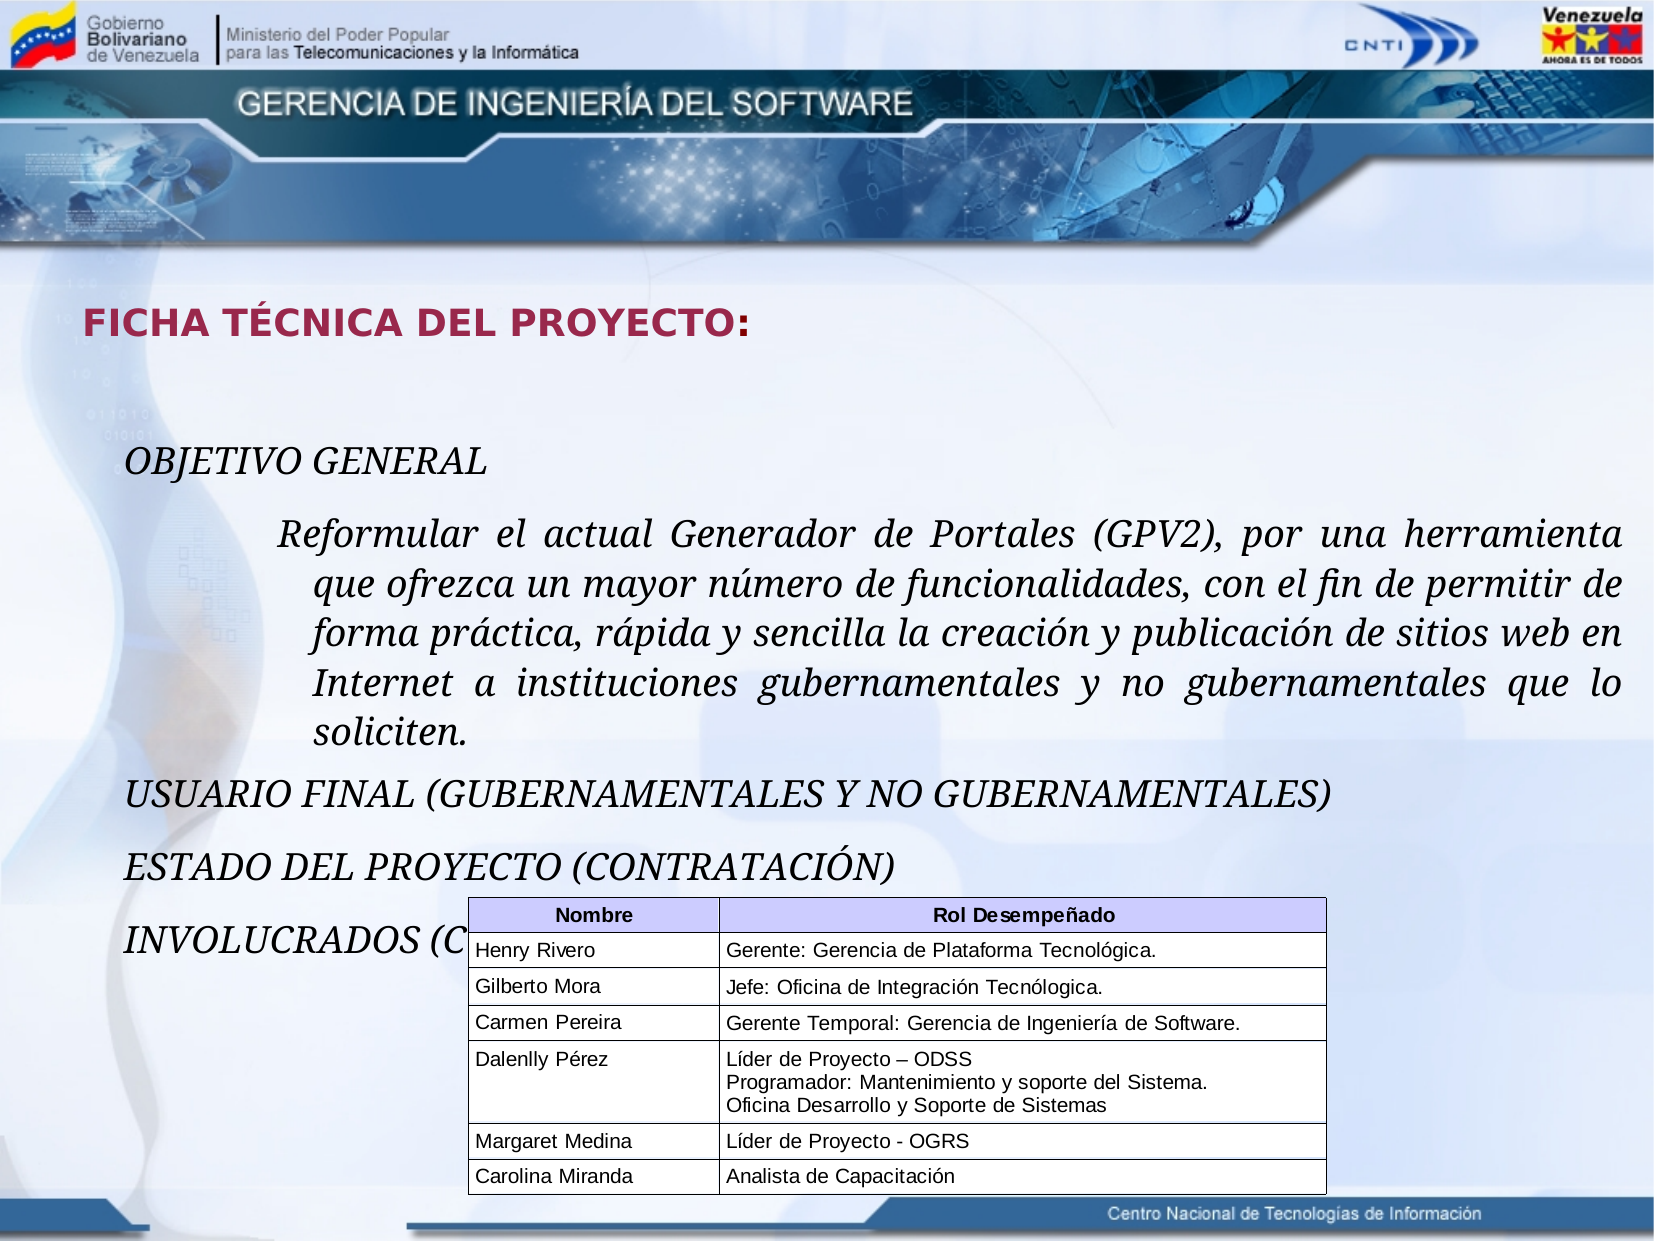

FICHA TÉCNICA DEL PROYECTO:
# OBJETIVO GENERAL
Reformular el actual Generador de Portales (GPV2), por una herramienta que ofrezca un mayor número de funcionalidades, con el fin de permitir de forma práctica, rápida y sencilla la creación y publicación de sitios web en Internet a instituciones gubernamentales y no gubernamentales que lo soliciten.
USUARIO FINAL (GUBERNAMENTALES Y NO GUBERNAMENTALES)
ESTADO DEL PROYECTO (CONTRATACIÓN)
INVOLUCRADOS (CONTACTOS)